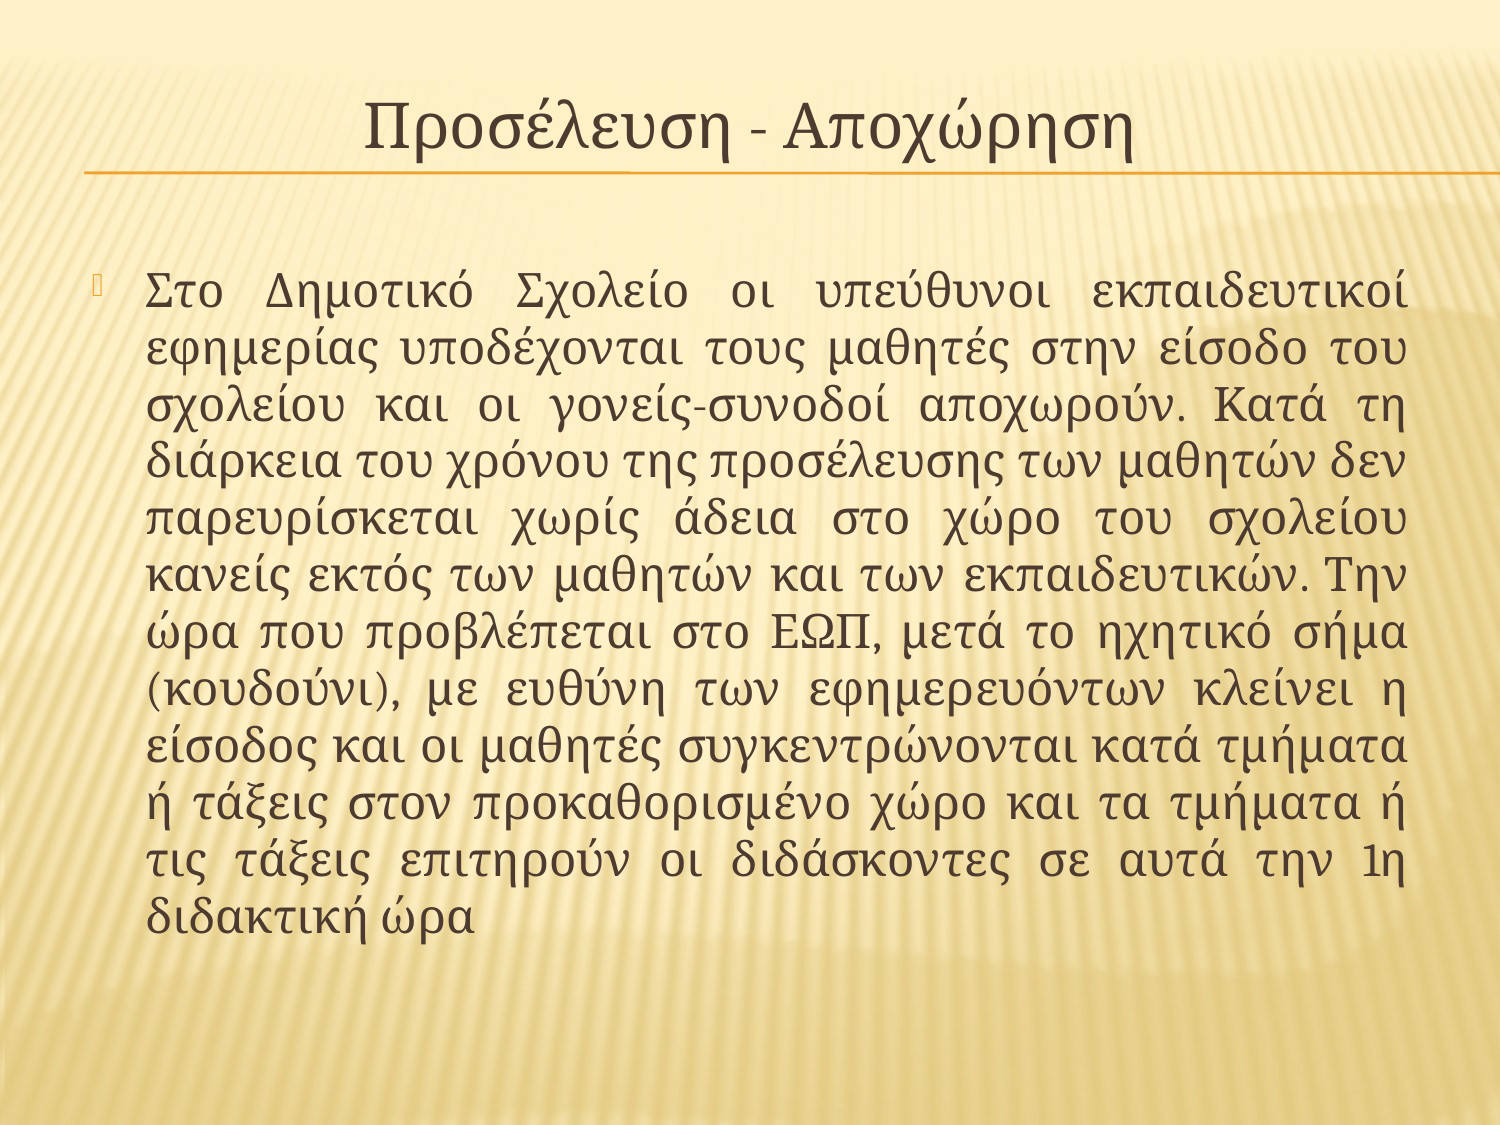

# Προσέλευση - Αποχώρηση
Στο Δημοτικό Σχολείο οι υπεύθυνοι εκπαιδευτικοί εφημερίας υποδέχονται τους μαθητές στην είσοδο του σχολείου και οι γονείς-συνοδοί αποχωρούν. Κατά τη διάρκεια του χρόνου της προσέλευσης των μαθητών δεν παρευρίσκεται χωρίς άδεια στο χώρο του σχολείου κανείς εκτός των μαθητών και των εκπαιδευτικών. Την ώρα που προβλέπεται στο ΕΩΠ, μετά το ηχητικό σήμα (κουδούνι), με ευθύνη των εφημερευόντων κλείνει η είσοδος και οι μαθητές συγκεντρώνονται κατά τμήματα ή τάξεις στον προκαθορισμένο χώρο και τα τμήματα ή τις τάξεις επιτηρούν οι διδάσκοντες σε αυτά την 1η διδακτική ώρα